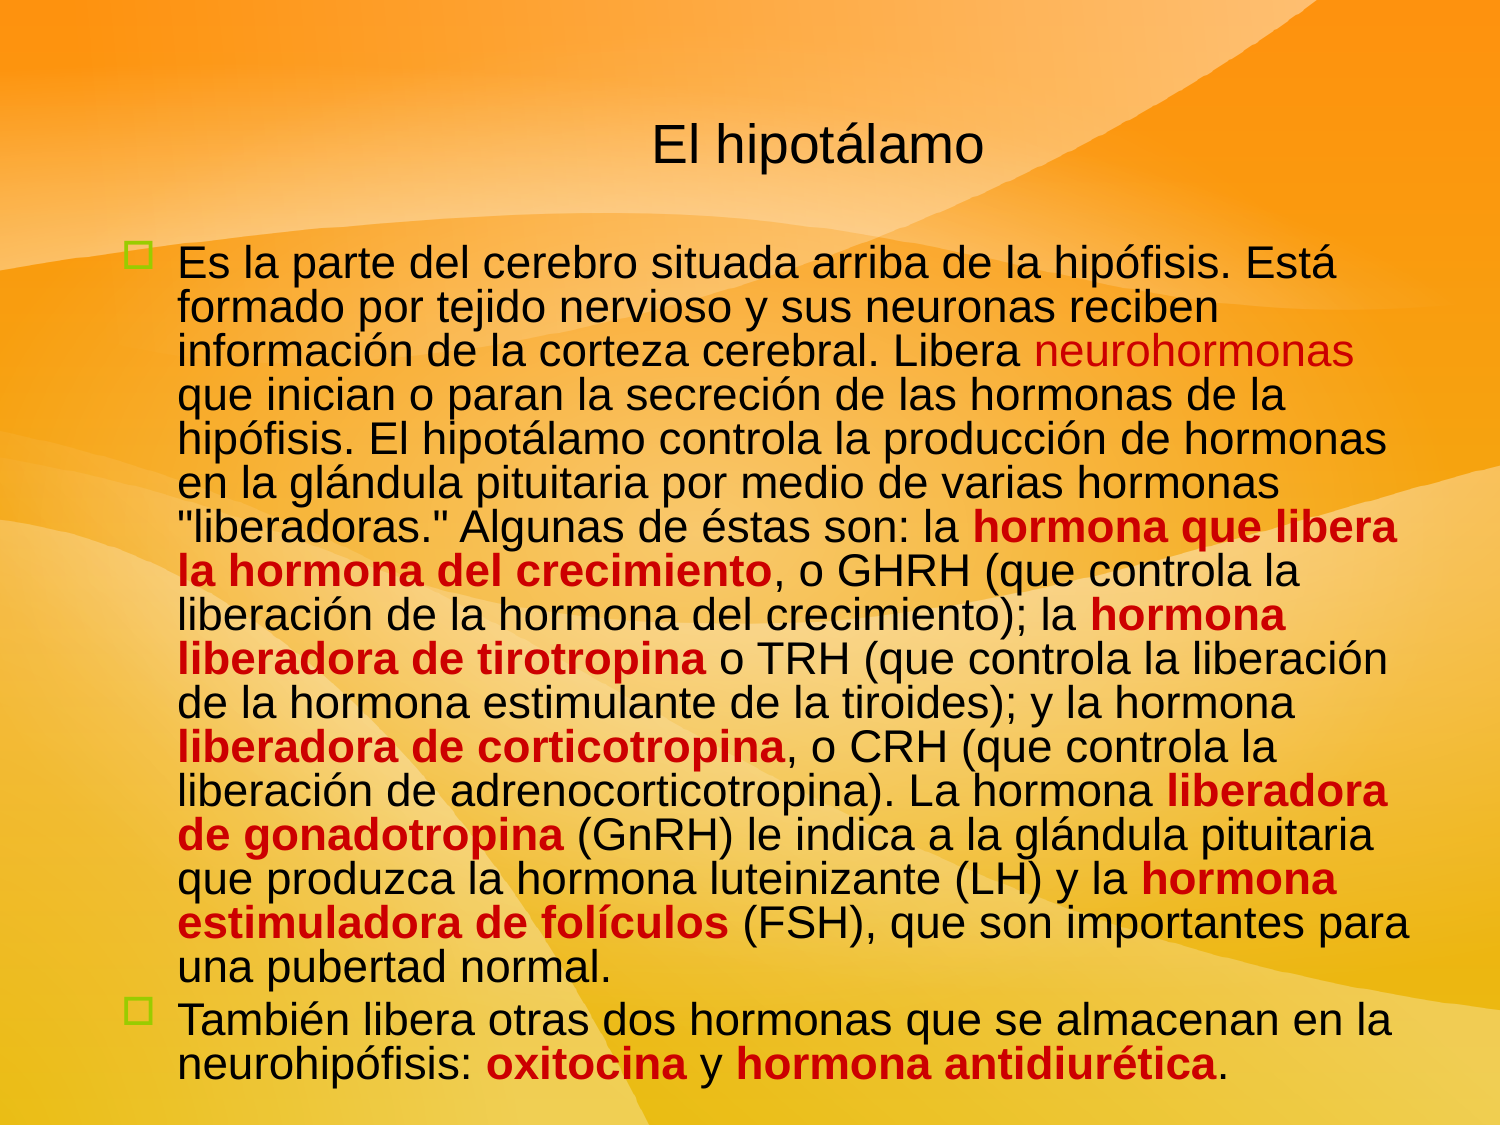

# El hipotálamo
Es la parte del cerebro situada arriba de la hipófisis. Está formado por tejido nervioso y sus neuronas reciben información de la corteza cerebral. Libera neurohormonas que inician o paran la secreción de las hormonas de la hipófisis. El hipotálamo controla la producción de hormonas en la glándula pituitaria por medio de varias hormonas "liberadoras." Algunas de éstas son: la hormona que libera la hormona del crecimiento, o GHRH (que controla la liberación de la hormona del crecimiento); la hormona liberadora de tirotropina o TRH (que controla la liberación de la hormona estimulante de la tiroides); y la hormona liberadora de corticotropina, o CRH (que controla la liberación de adrenocorticotropina). La hormona liberadora de gonadotropina (GnRH) le indica a la glándula pituitaria que produzca la hormona luteinizante (LH) y la hormona estimuladora de folículos (FSH), que son importantes para una pubertad normal.
También libera otras dos hormonas que se almacenan en la neurohipófisis: oxitocina y hormona antidiurética.